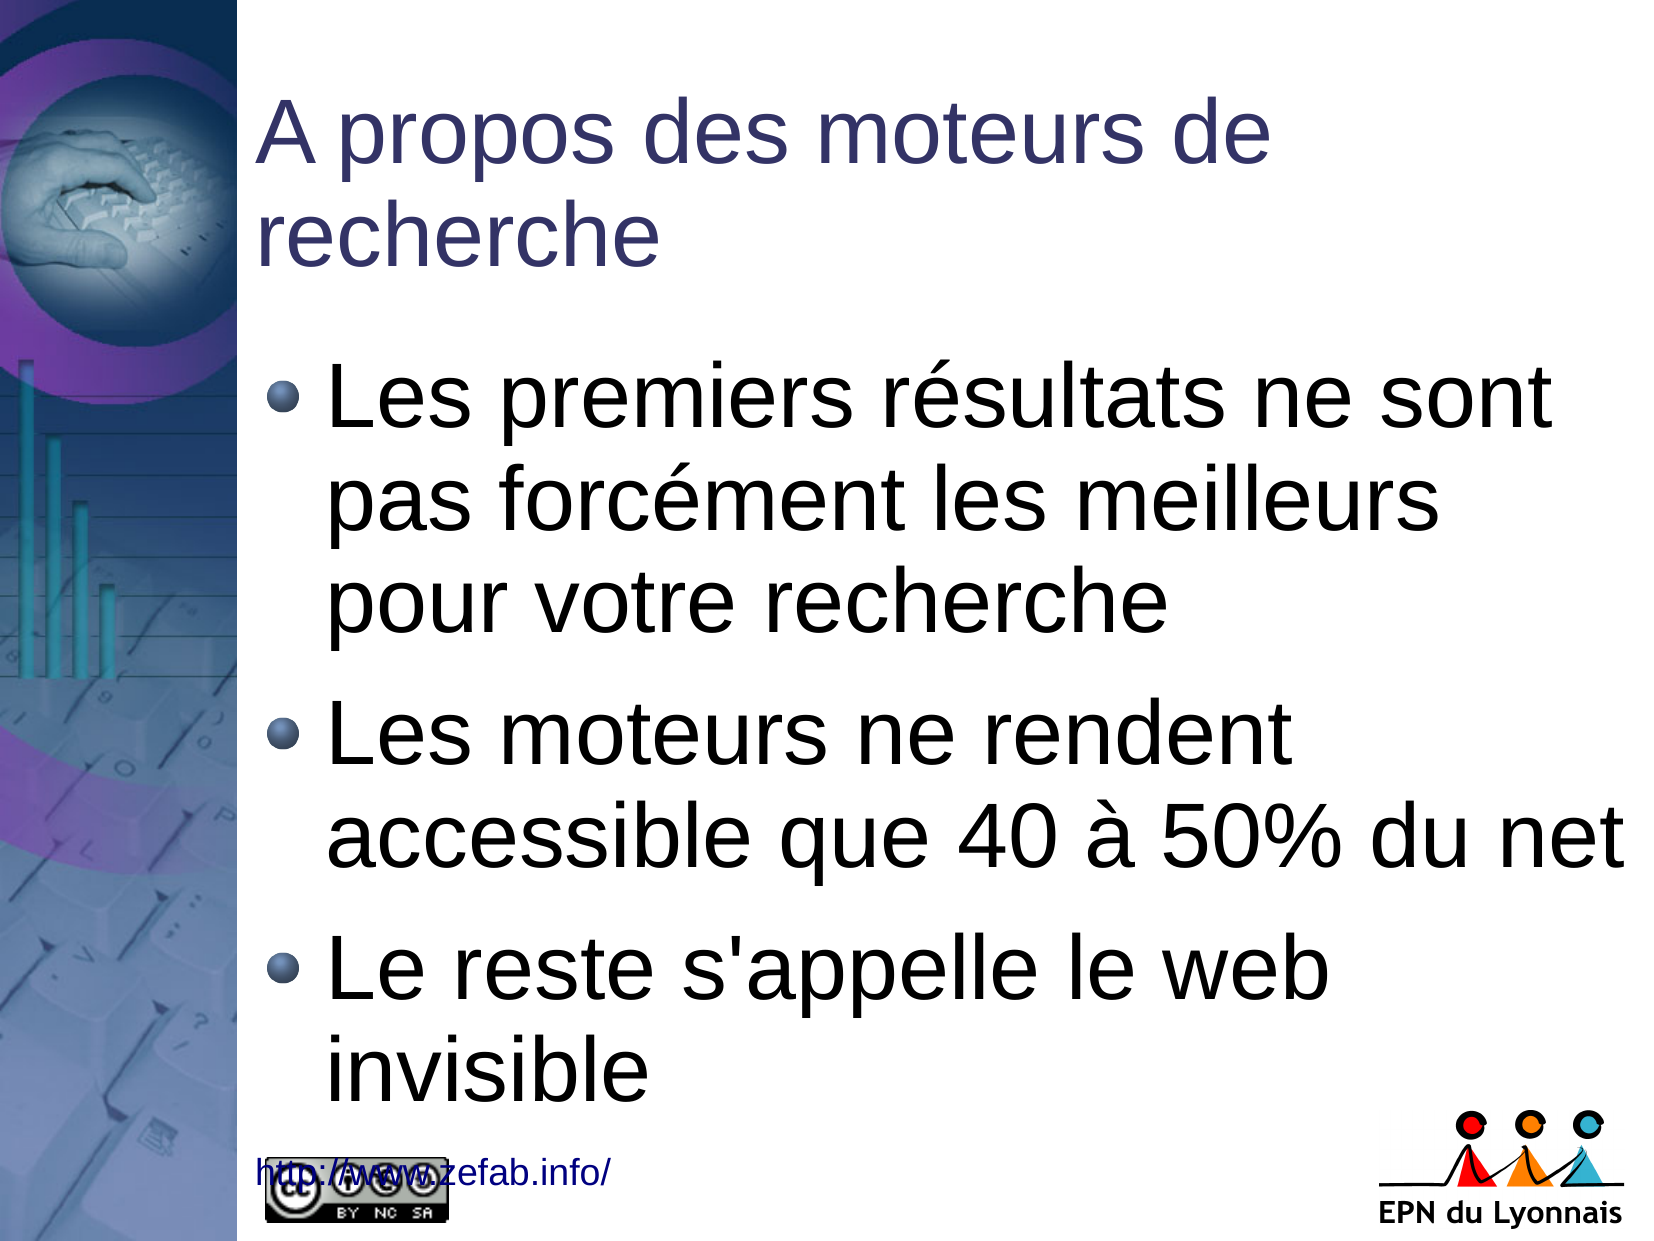

# A propos des moteurs de recherche
Les premiers résultats ne sont pas forcément les meilleurs pour votre recherche
Les moteurs ne rendent accessible que 40 à 50% du net
Le reste s'appelle le web invisible
http://www.zefab.info/